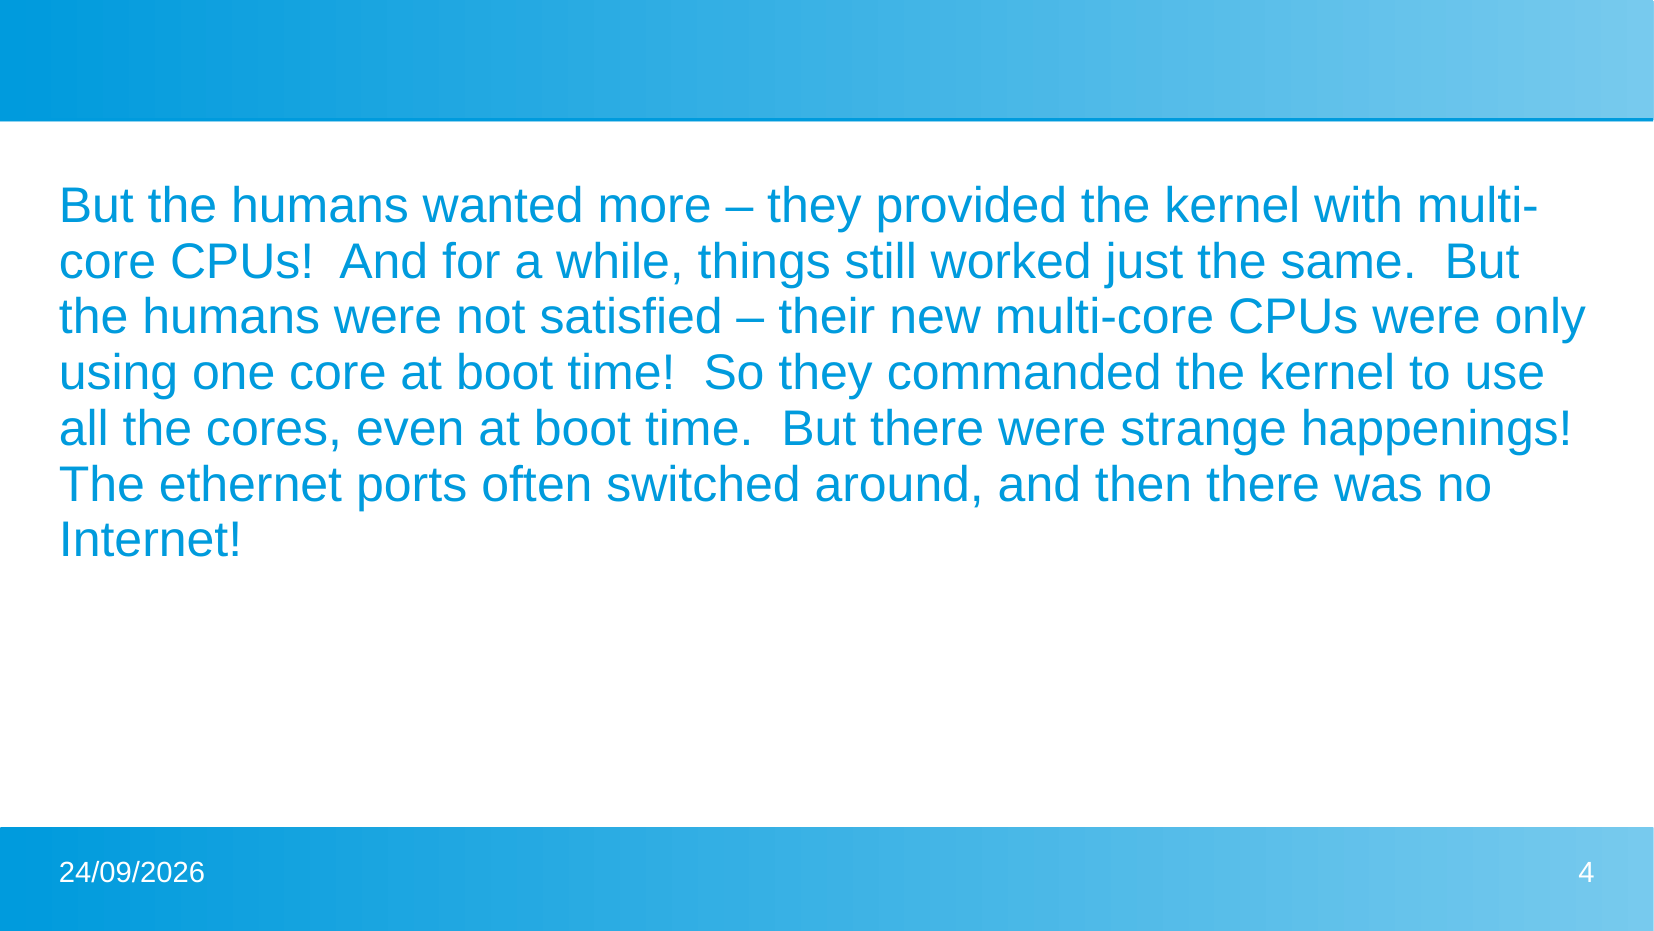

#
But the humans wanted more – they provided the kernel with multi-core CPUs! And for a while, things still worked just the same. But the humans were not satisfied – their new multi-core CPUs were only using one core at boot time! So they commanded the kernel to use all the cores, even at boot time. But there were strange happenings! The ethernet ports often switched around, and then there was no Internet!
4